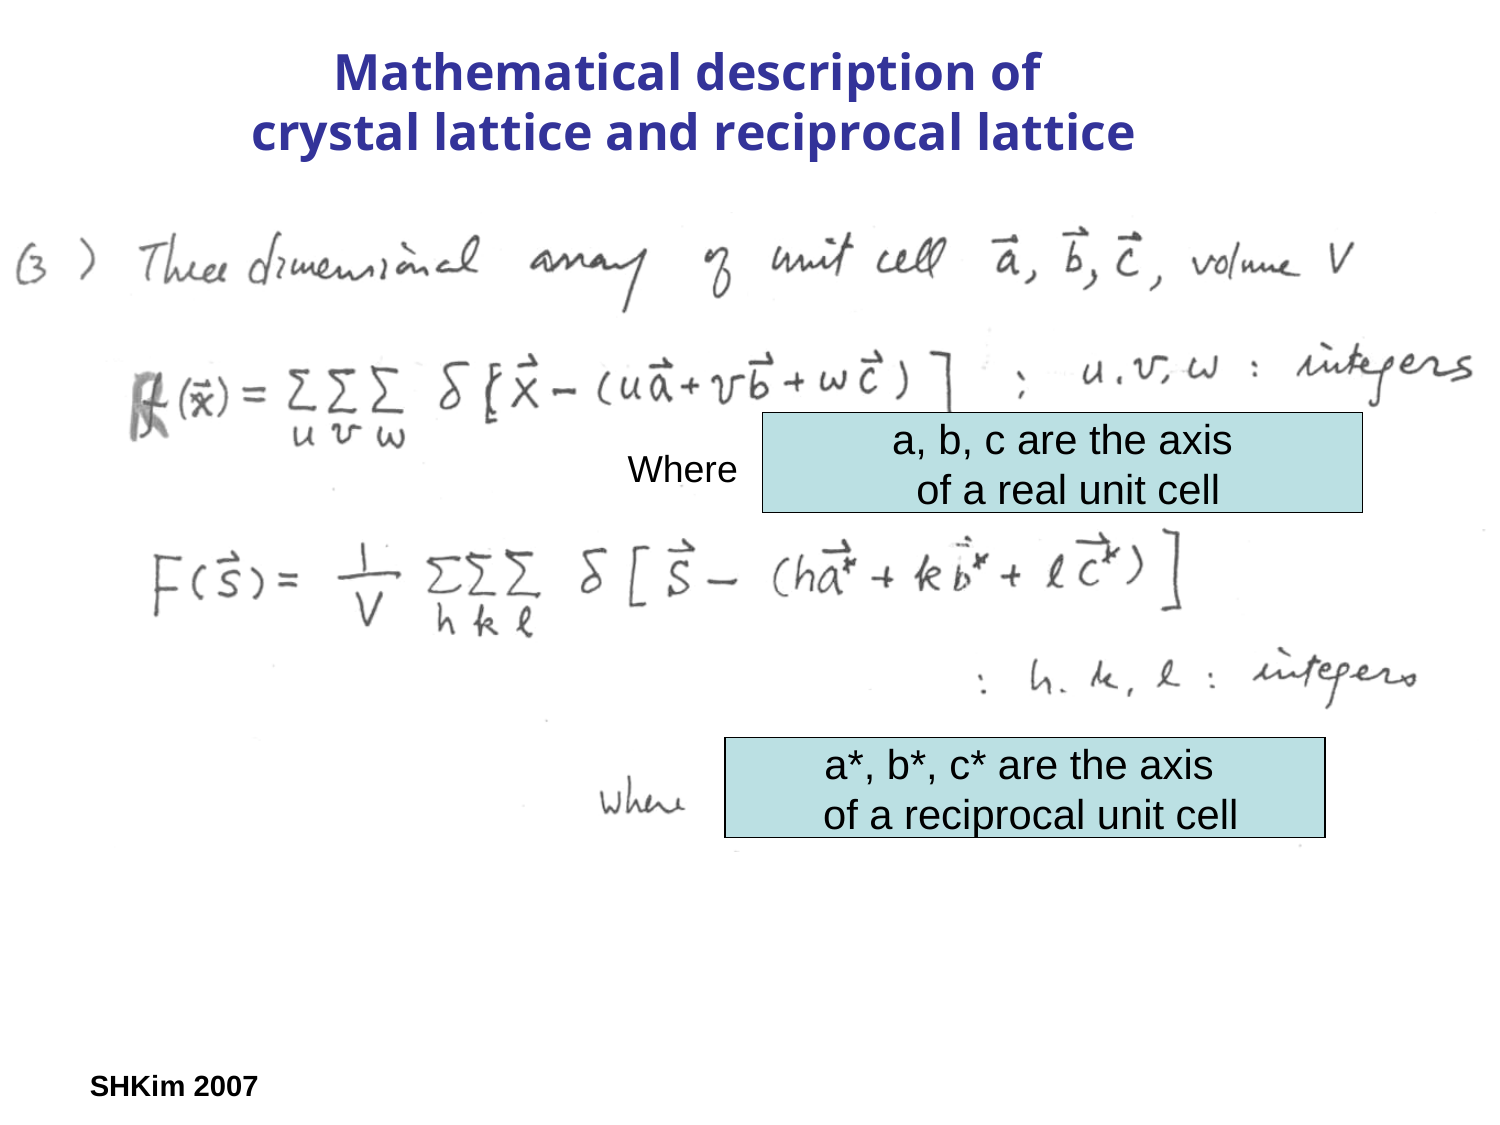

Mathematical description of
crystal lattice and reciprocal lattice
a, b, c are the axis
 of a real unit cell
Where
a*, b*, c* are the axis
 of a reciprocal unit cell